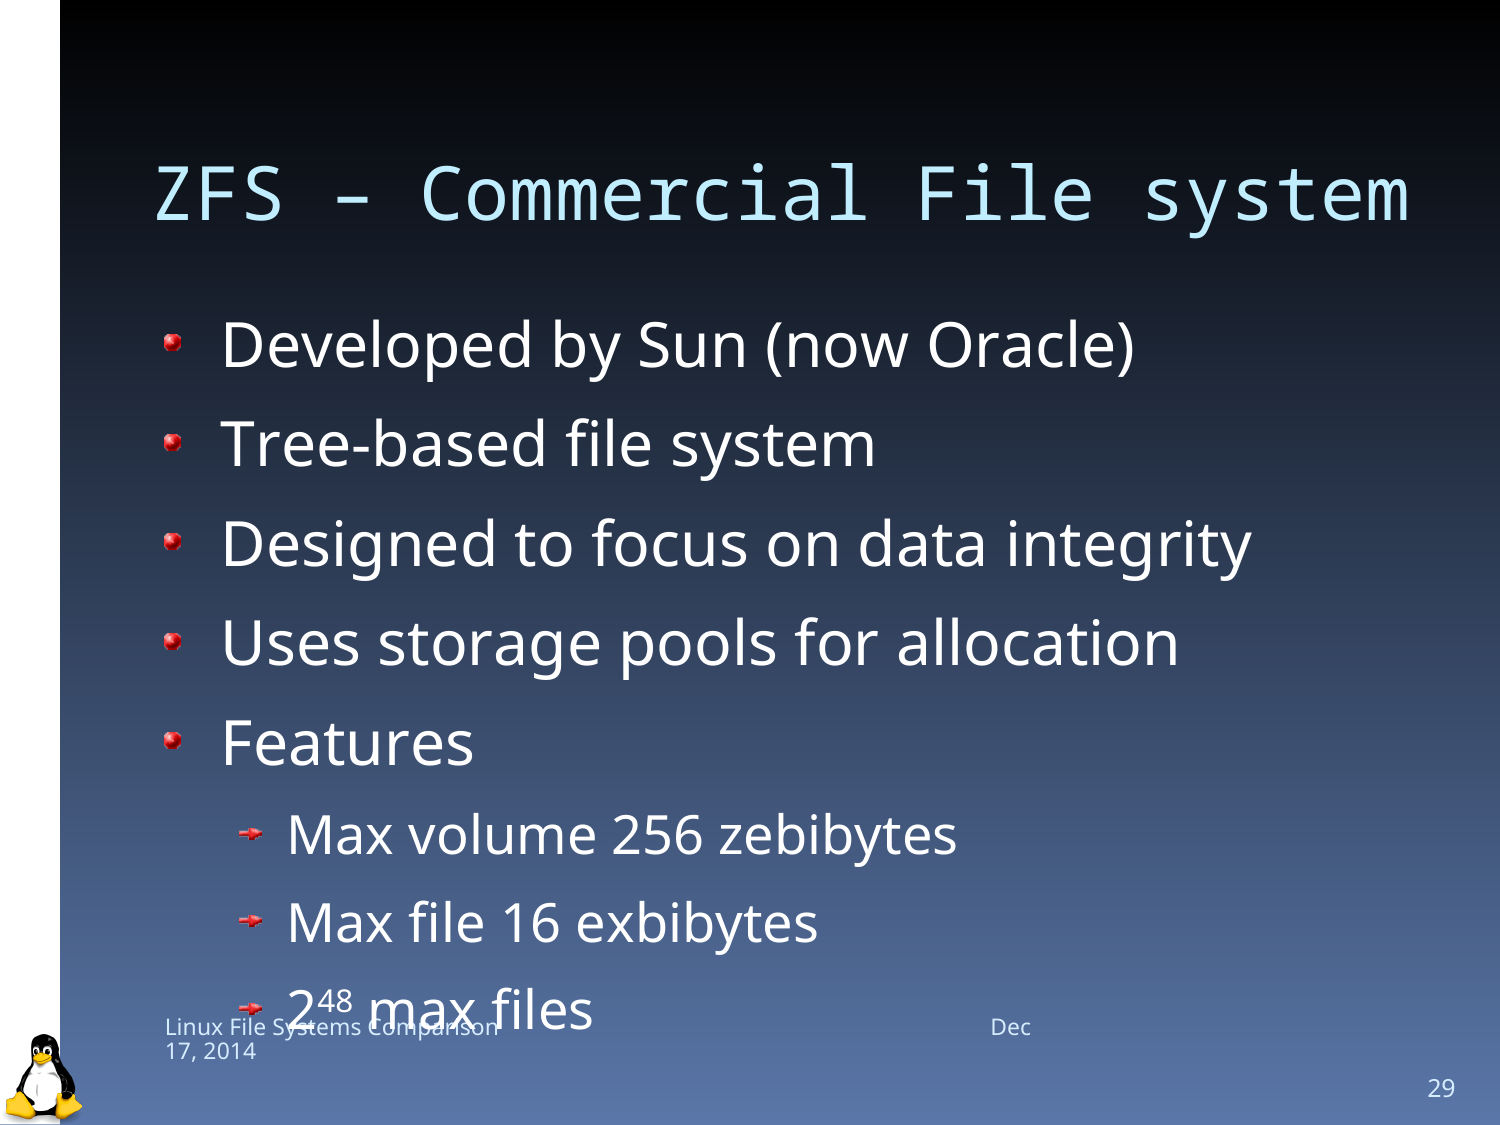

# ZFS – Commercial File system
Developed by Sun (now Oracle)
Tree-based file system
Designed to focus on data integrity
Uses storage pools for allocation
Features
Max volume 256 zebibytes
Max file 16 exbibytes
248 max files
Linux File Systems Comparison Dec 17, 2014
Dec 17, 2014
29